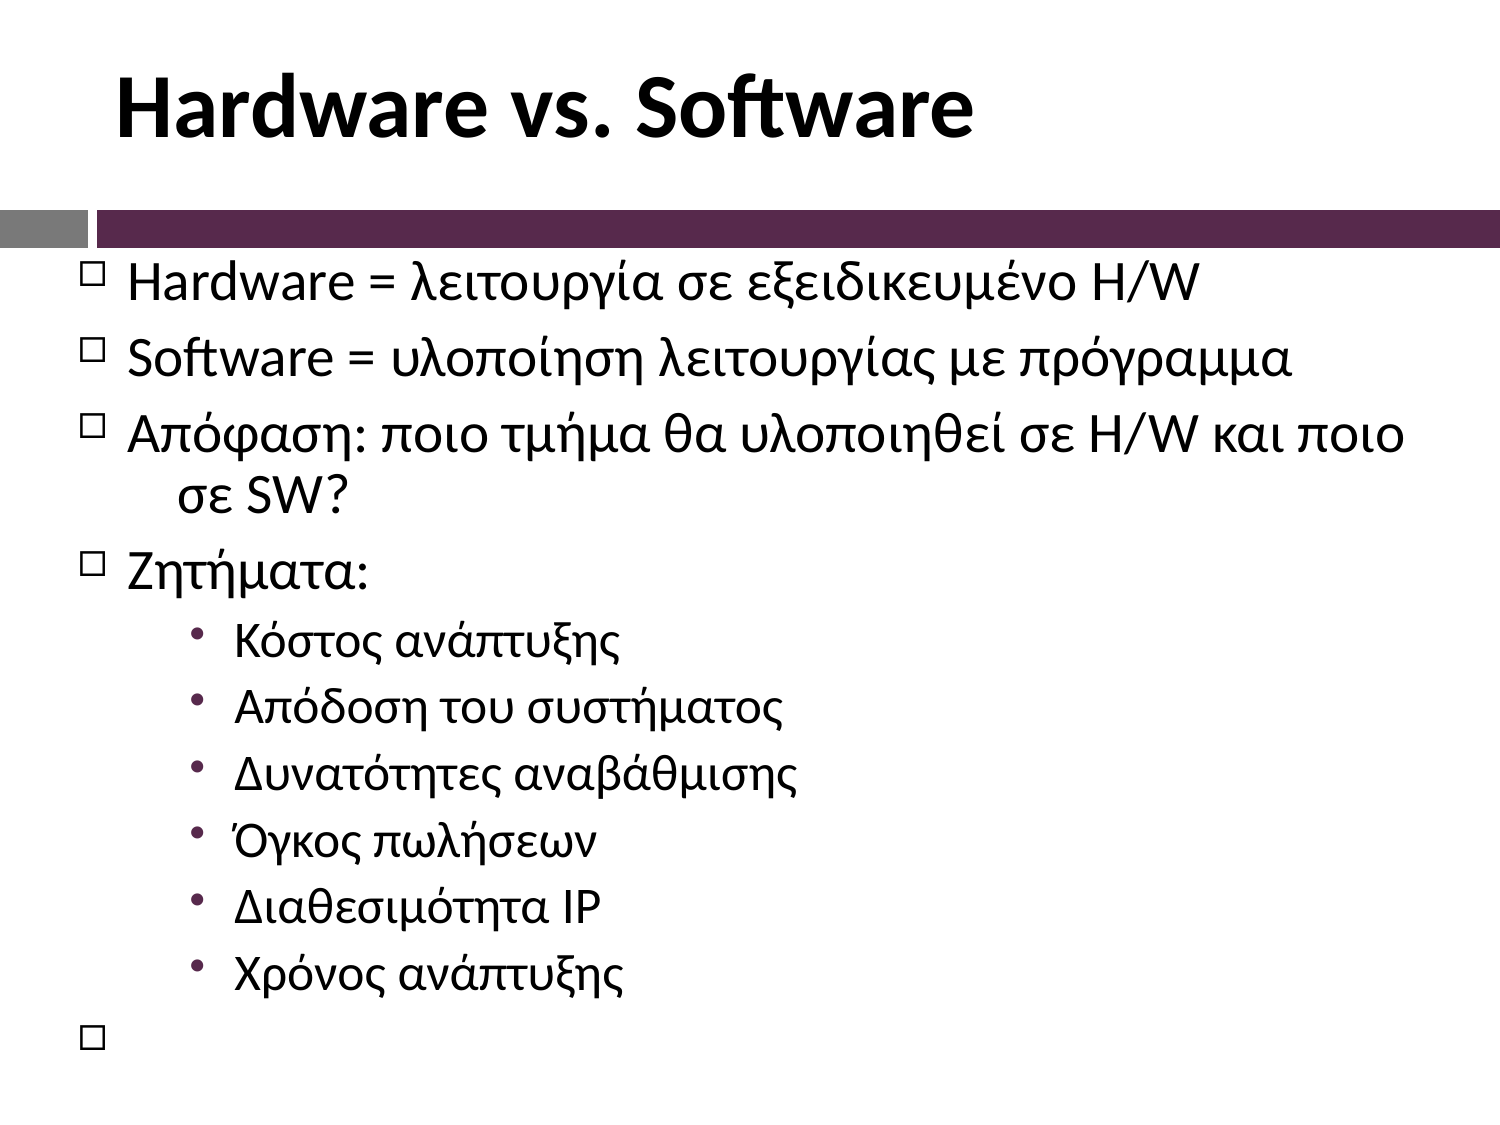

# Hardware vs. Software
Hardware = λειτουργία σε εξειδικευμένο H/W
Software = υλοποίηση λειτουργίας με πρόγραμμα
Απόφαση: ποιο τμήμα θα υλοποιηθεί σε Η/W και ποιο σε SW?
Ζητήματα:
Κόστος ανάπτυξης
Απόδοση του συστήματος
Δυνατότητες αναβάθμισης
Όγκος πωλήσεων
Διαθεσιμότητα IP
Χρόνος ανάπτυξης